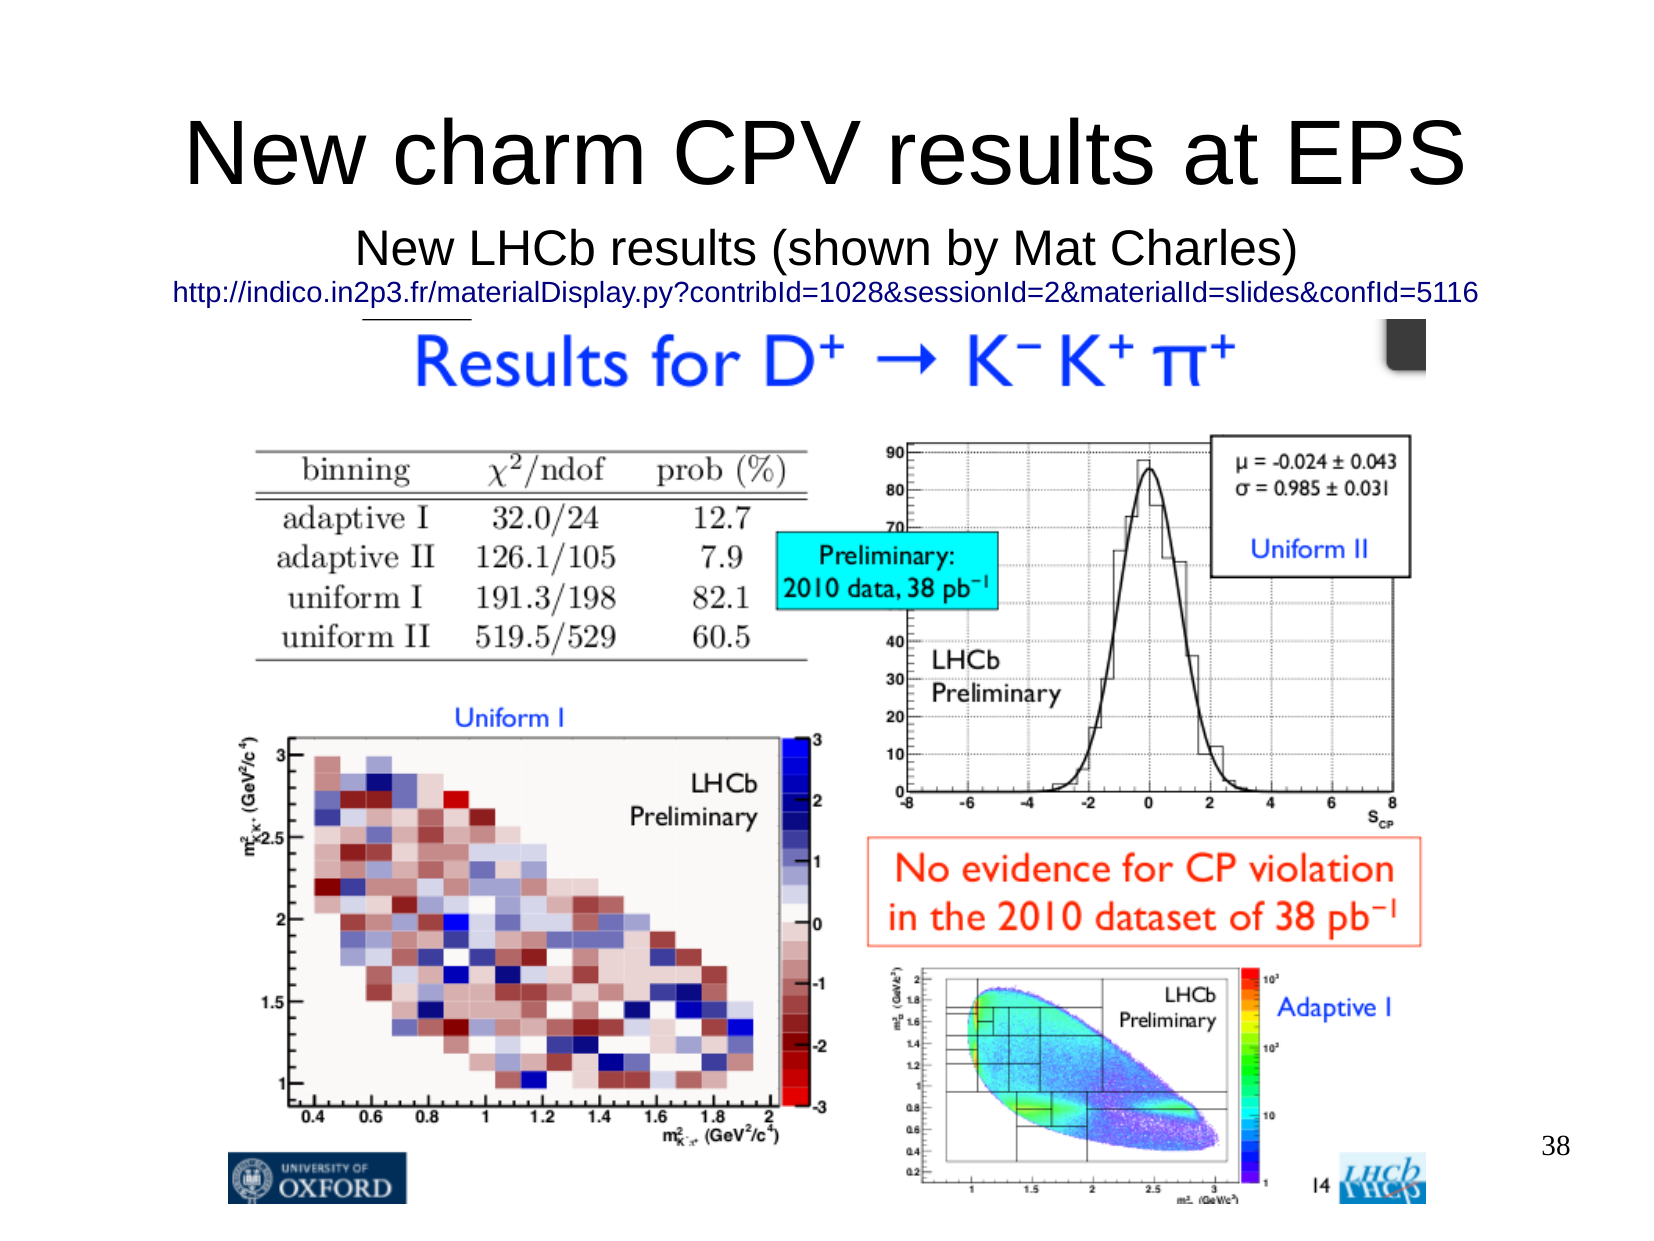

# New charm CPV results at EPS
New LHCb results (shown by Mat Charles)
http://indico.in2p3.fr/materialDisplay.py?contribId=1028&sessionId=2&materialId=slides&confId=5116
38